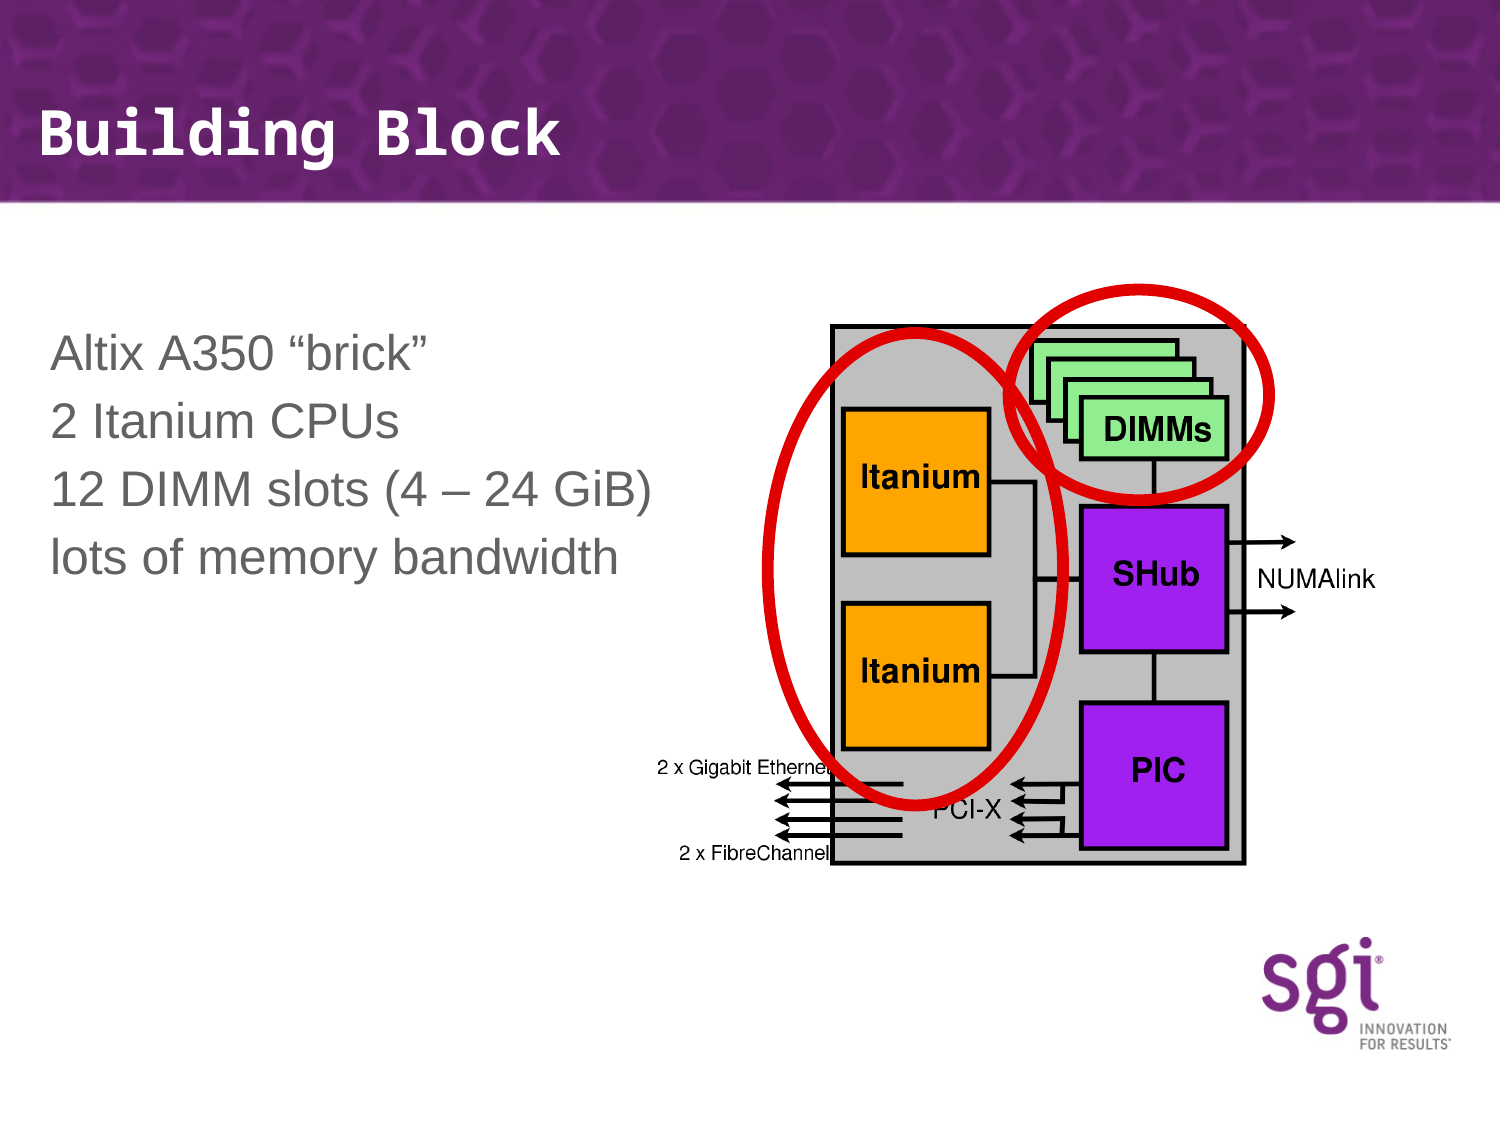

# Building Block
Altix A350 “brick”
2 Itanium CPUs
12 DIMM slots (4 – 24 GiB)
lots of memory bandwidth